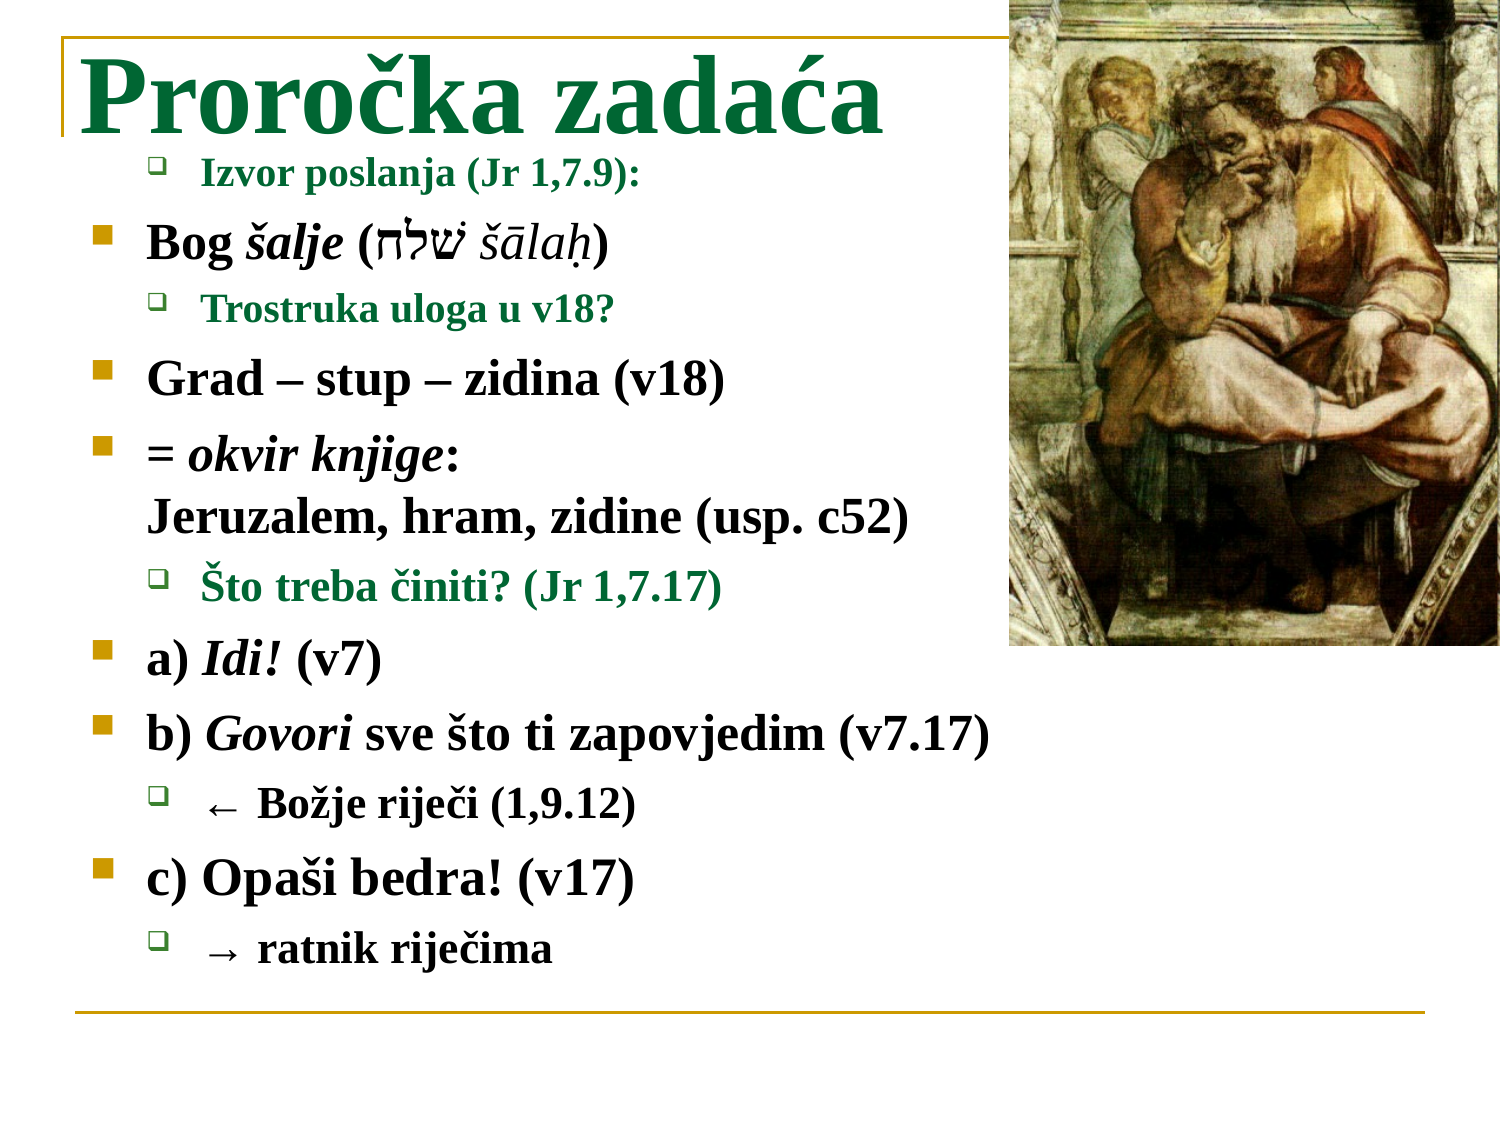

# Proročka zadaća
Izvor poslanja (Jr 1,7.9):
Bog šalje (שׁלח šālaḥ)
Trostruka uloga u v18?
Grad – stup – zidina (v18)
= okvir knjige:
Jeruzalem, hram, zidine (usp. c52)
Što treba činiti? (Jr 1,7.17)
a) Idi! (v7)
b) Govori sve što ti zapovjedim (v7.17)
← Božje riječi (1,9.12)
c) Opaši bedra! (v17)
→ ratnik riječima